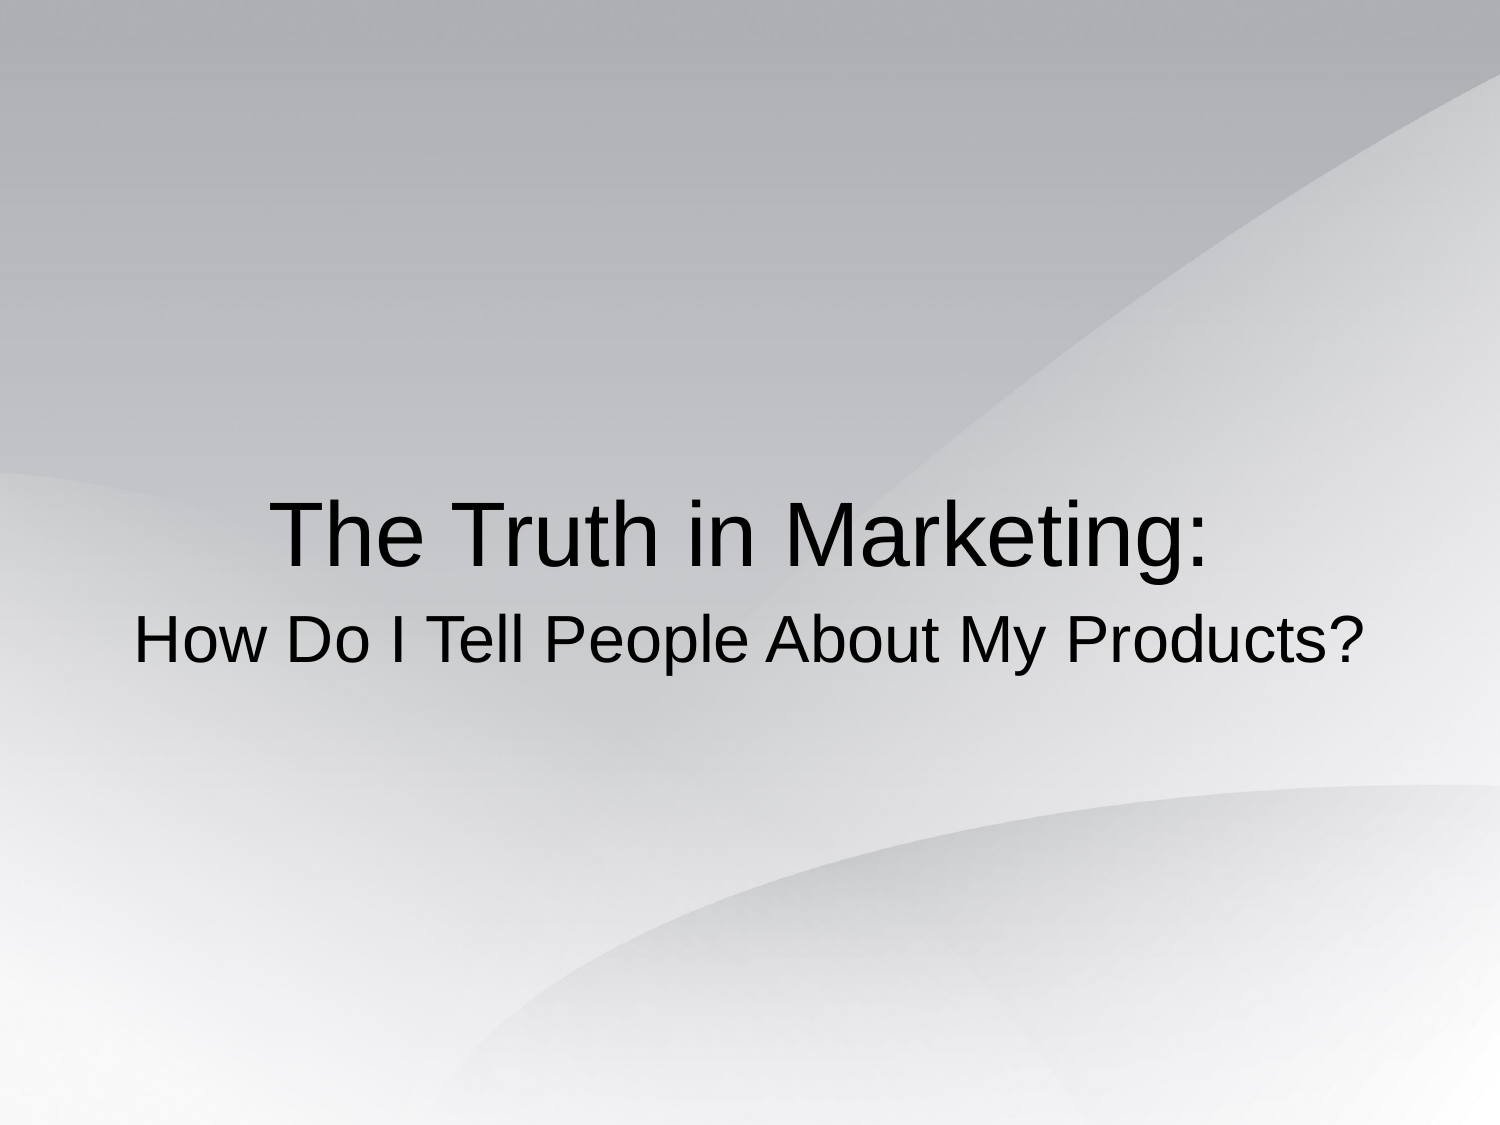

# The Truth in Marketing:
How Do I Tell People About My Products?